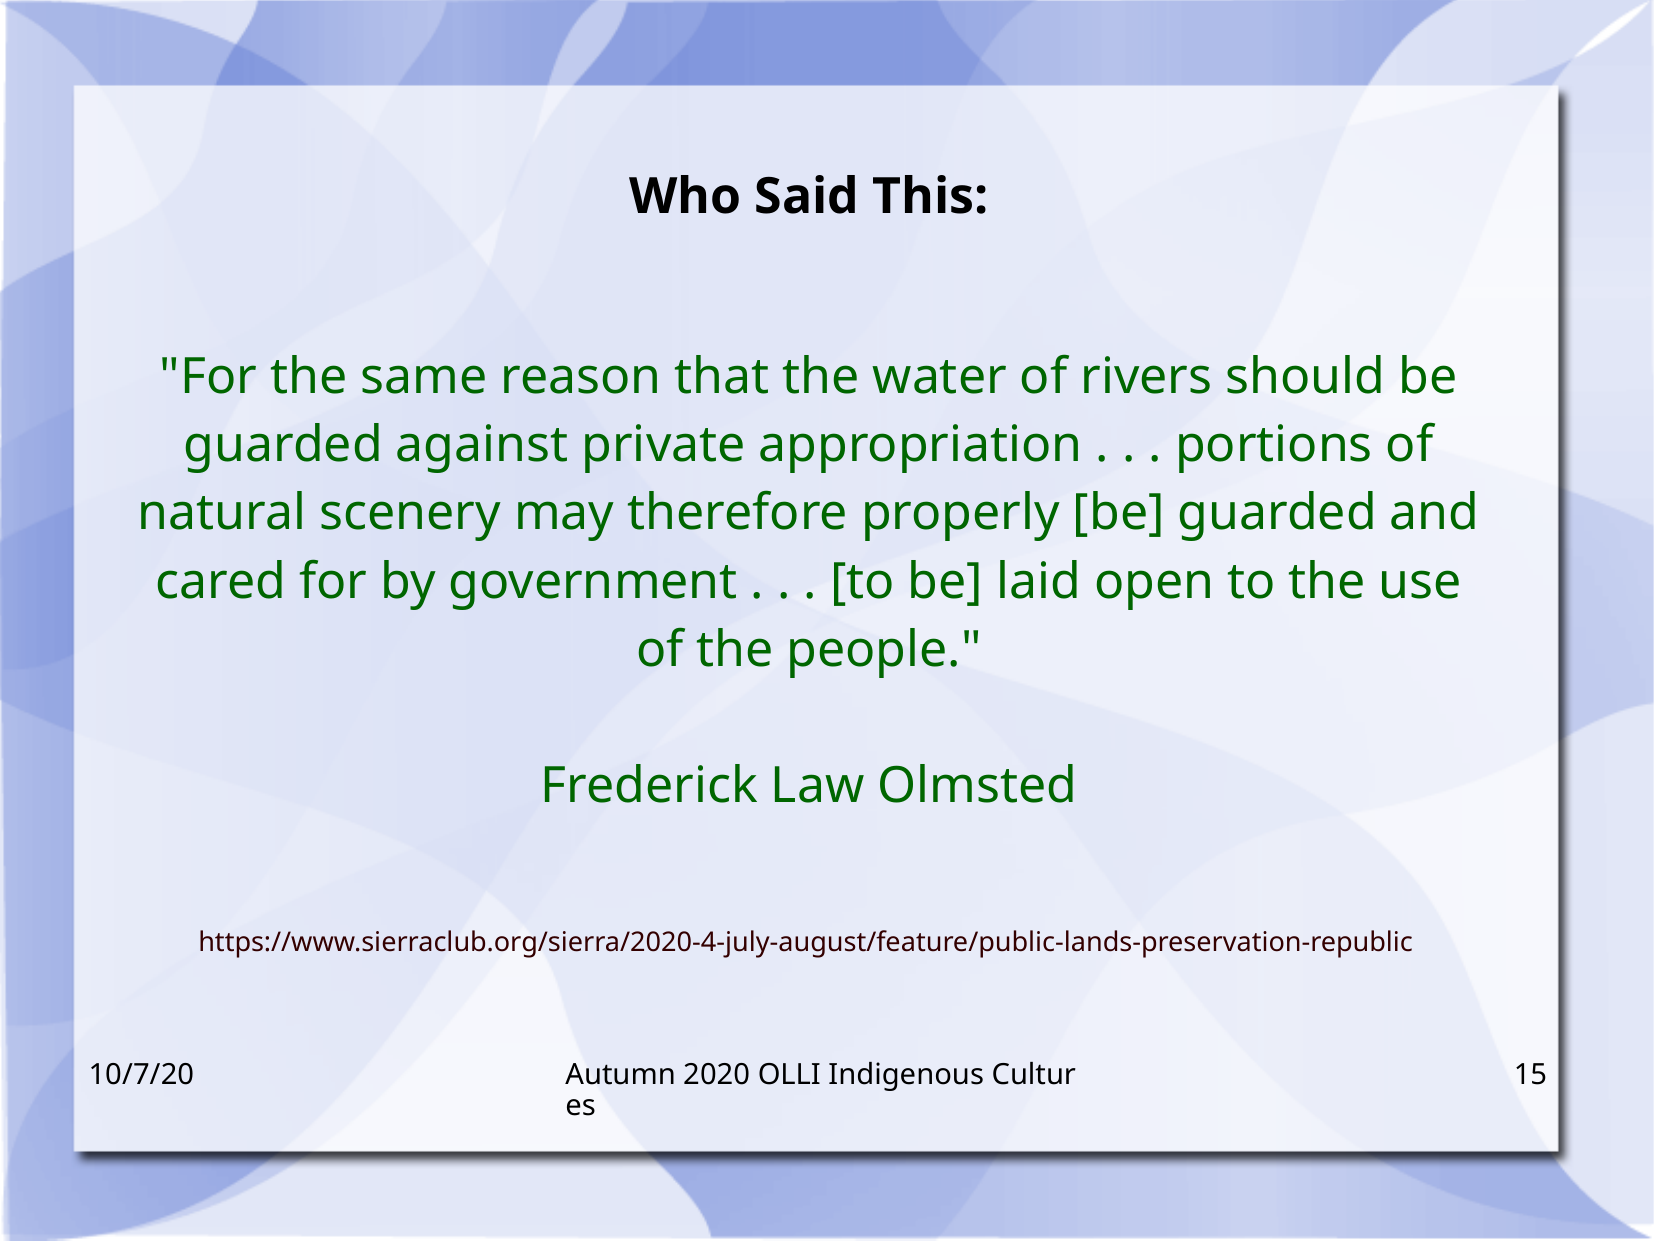

# Who Said This:
"For the same reason that the water of rivers should be guarded against private appropriation . . . portions of natural scenery may therefore properly [be] guarded and cared for by government . . . [to be] laid open to the use of the people."
Frederick Law Olmsted
https://www.sierraclub.org/sierra/2020-4-july-august/feature/public-lands-preservation-republic
10/7/20
Autumn 2020 OLLI Indigenous Cultures
15